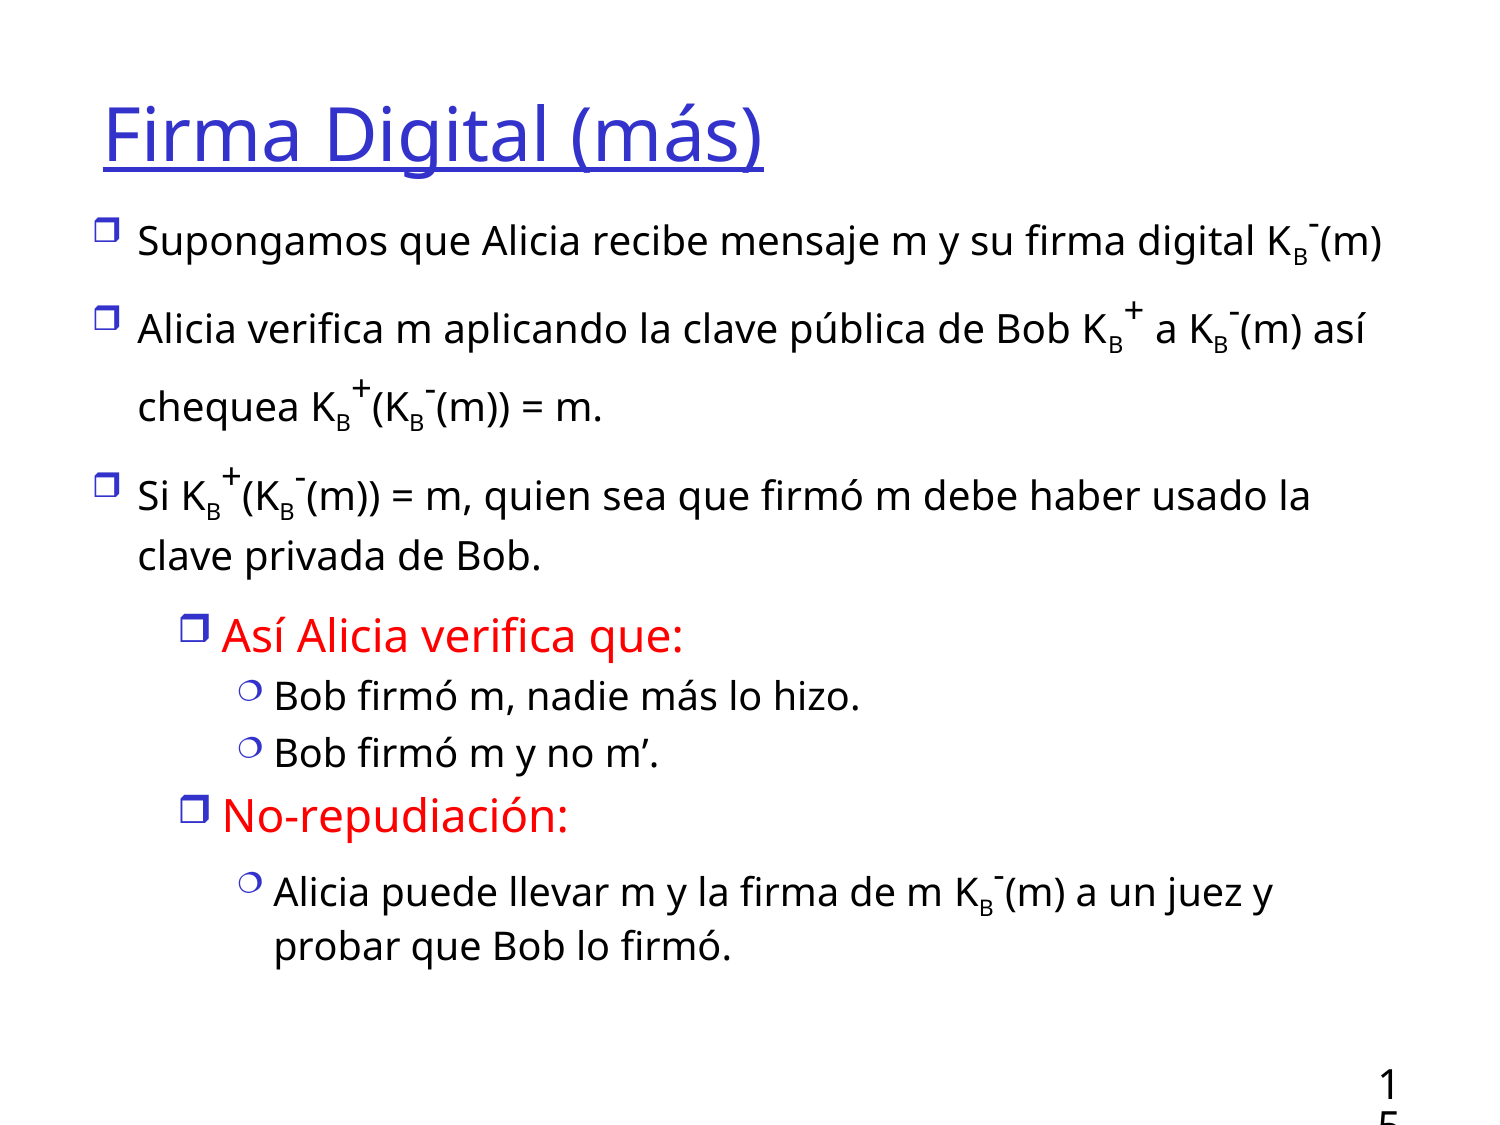

# Firma Digital (más)
Supongamos que Alicia recibe mensaje m y su firma digital KB-(m)
Alicia verifica m aplicando la clave pública de Bob KB+ a KB-(m) así chequea KB+(KB-(m)) = m.
Si KB+(KB-(m)) = m, quien sea que firmó m debe haber usado la clave privada de Bob.
Así Alicia verifica que:
Bob firmó m, nadie más lo hizo.
Bob firmó m y no m’.
No-repudiación:
Alicia puede llevar m y la firma de m KB-(m) a un juez y probar que Bob lo firmó.
15